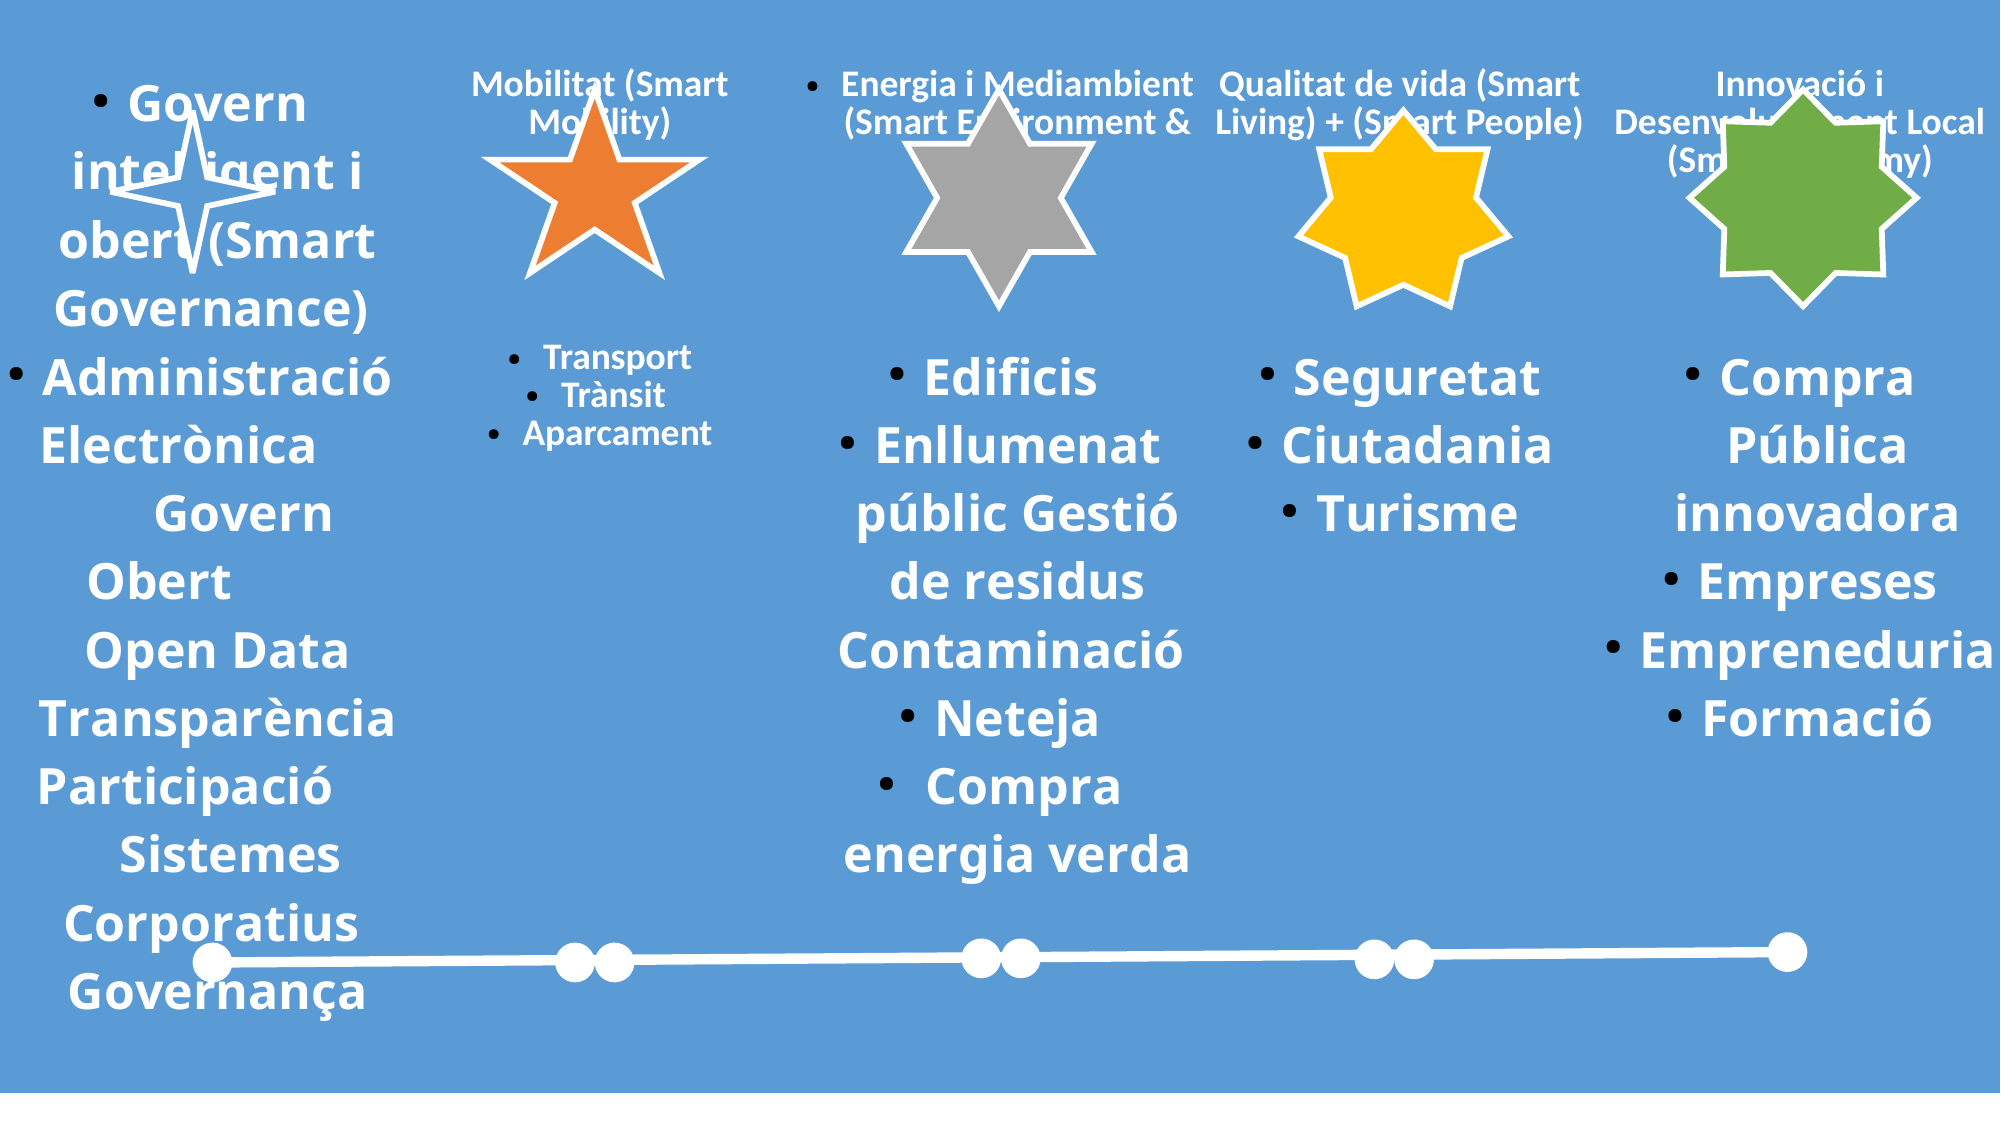

| | | | | |
| --- | --- | --- | --- | --- |
| Govern intel·ligent i obert (Smart Governance) | Mobilitat (Smart Mobility) | Energia i Mediambient (Smart Environment & Energy) | Qualitat de vida (Smart Living) + (Smart People) | Innovació i Desenvolupament Local (Smart Economy) |
| Administració Electrònica Govern Obert Open Data Transparència Participació Sistemes Corporatius Governança | Transport Trànsit Aparcament | Edificis Enllumenat públic Gestió de residus Contaminació Neteja Compra energia verda | Seguretat Ciutadania Turisme | Compra Pública innovadora Empreses Empreneduria Formació |
| | | | | |